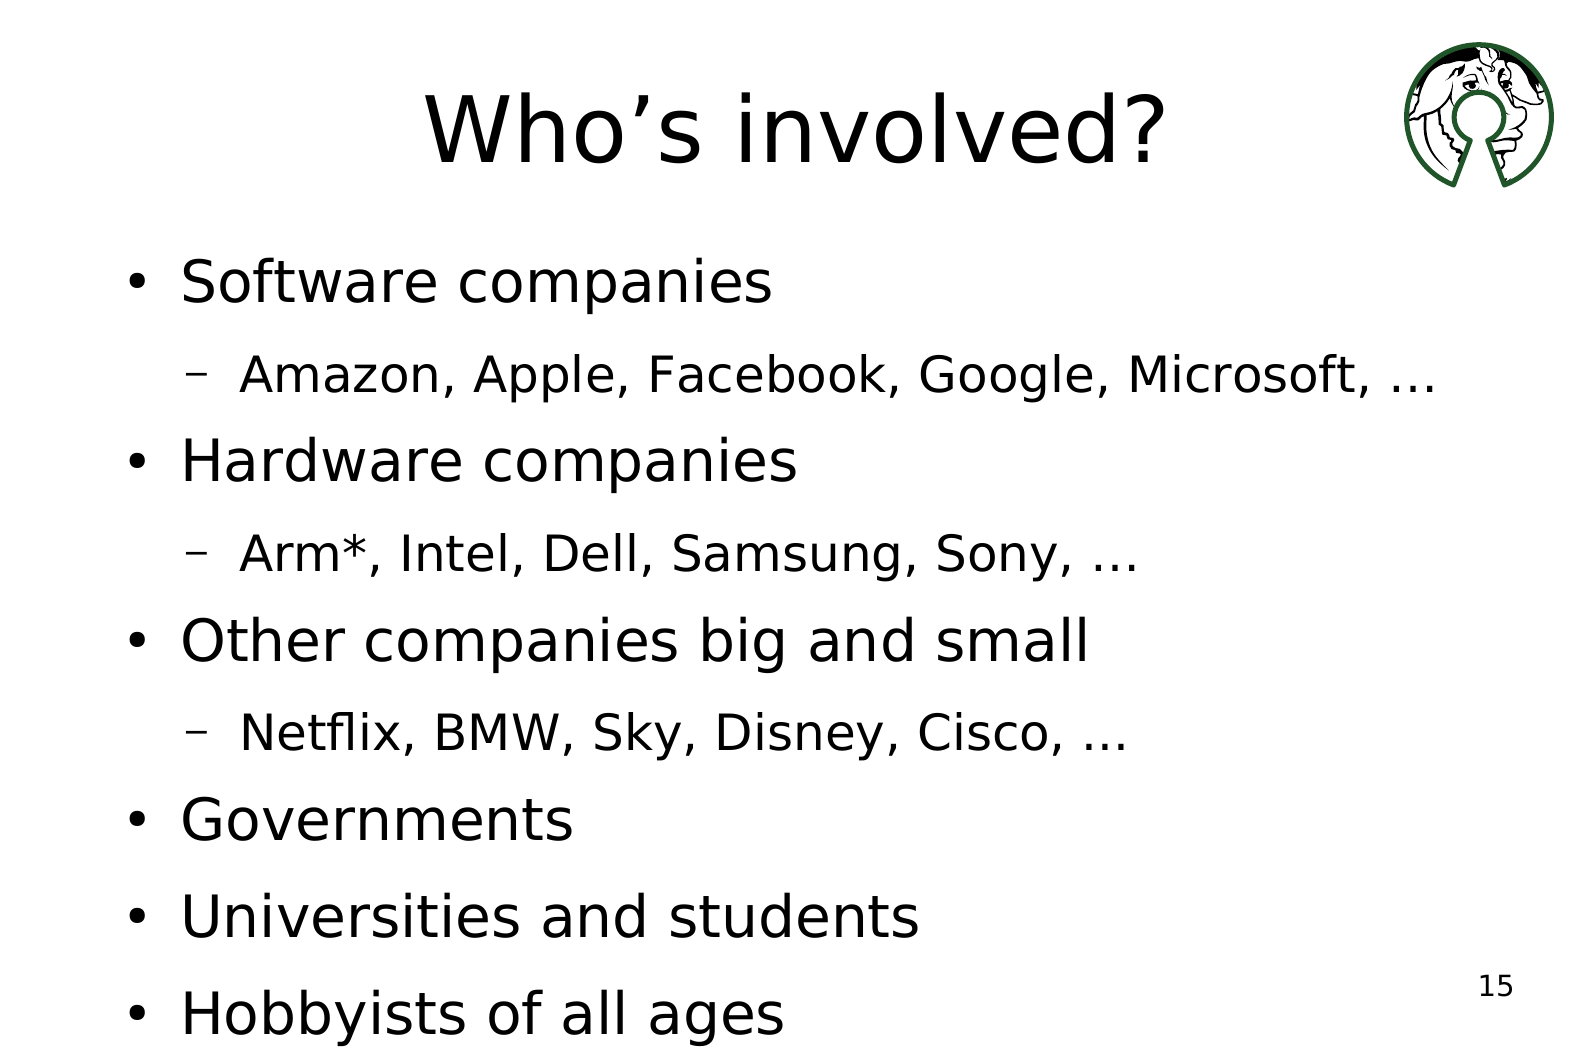

# Who’s involved?
Software companies
Amazon, Apple, Facebook, Google, Microsoft, …
Hardware companies
Arm*, Intel, Dell, Samsung, Sony, …
Other companies big and small
Netflix, BMW, Sky, Disney, Cisco, ...
Governments
Universities and students
Hobbyists of all ages
15